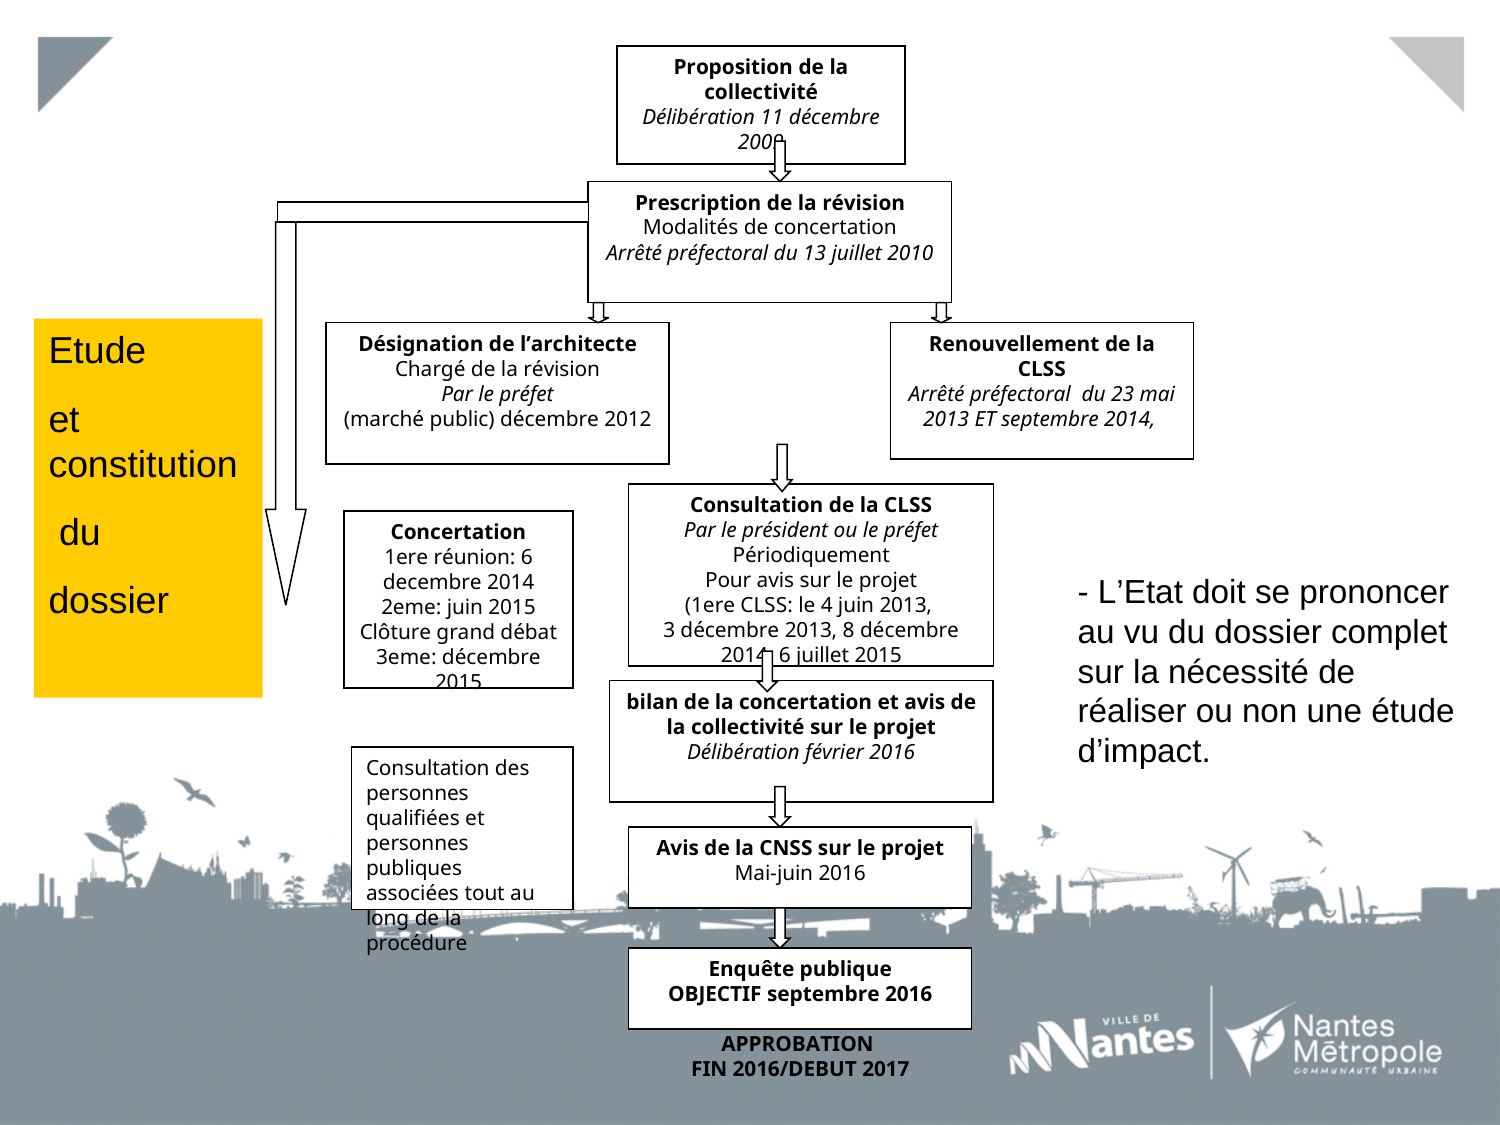

Proposition de la collectivité
Délibération 11 décembre 2009
Prescription de la révision
Modalités de concertation
Arrêté préfectoral du 13 juillet 2010
Etude
et constitution
 du
dossier
Désignation de l’architecte
Chargé de la révision
Par le préfet
(marché public) décembre 2012
Renouvellement de la CLSS
Arrêté préfectoral du 23 mai 2013 ET septembre 2014,
Consultation de la CLSS
Par le président ou le préfet
Périodiquement
Pour avis sur le projet
(1ere CLSS: le 4 juin 2013,
3 décembre 2013, 8 décembre 2014, 6 juillet 2015
- L’Etat doit se prononcer au vu du dossier complet sur la nécessité de réaliser ou non une étude d’impact.
Concertation
1ere réunion: 6 decembre 2014
2eme: juin 2015
Clôture grand débat
3eme: décembre 2015
bilan de la concertation et avis de la collectivité sur le projet
Délibération février 2016
Consultation des personnes qualifiées et personnes publiques associées tout au long de la procédure
Avis de la CNSS sur le projet
Mai-juin 2016
Enquête publique
OBJECTIF septembre 2016
APPROBATION
FIN 2016/DEBUT 2017